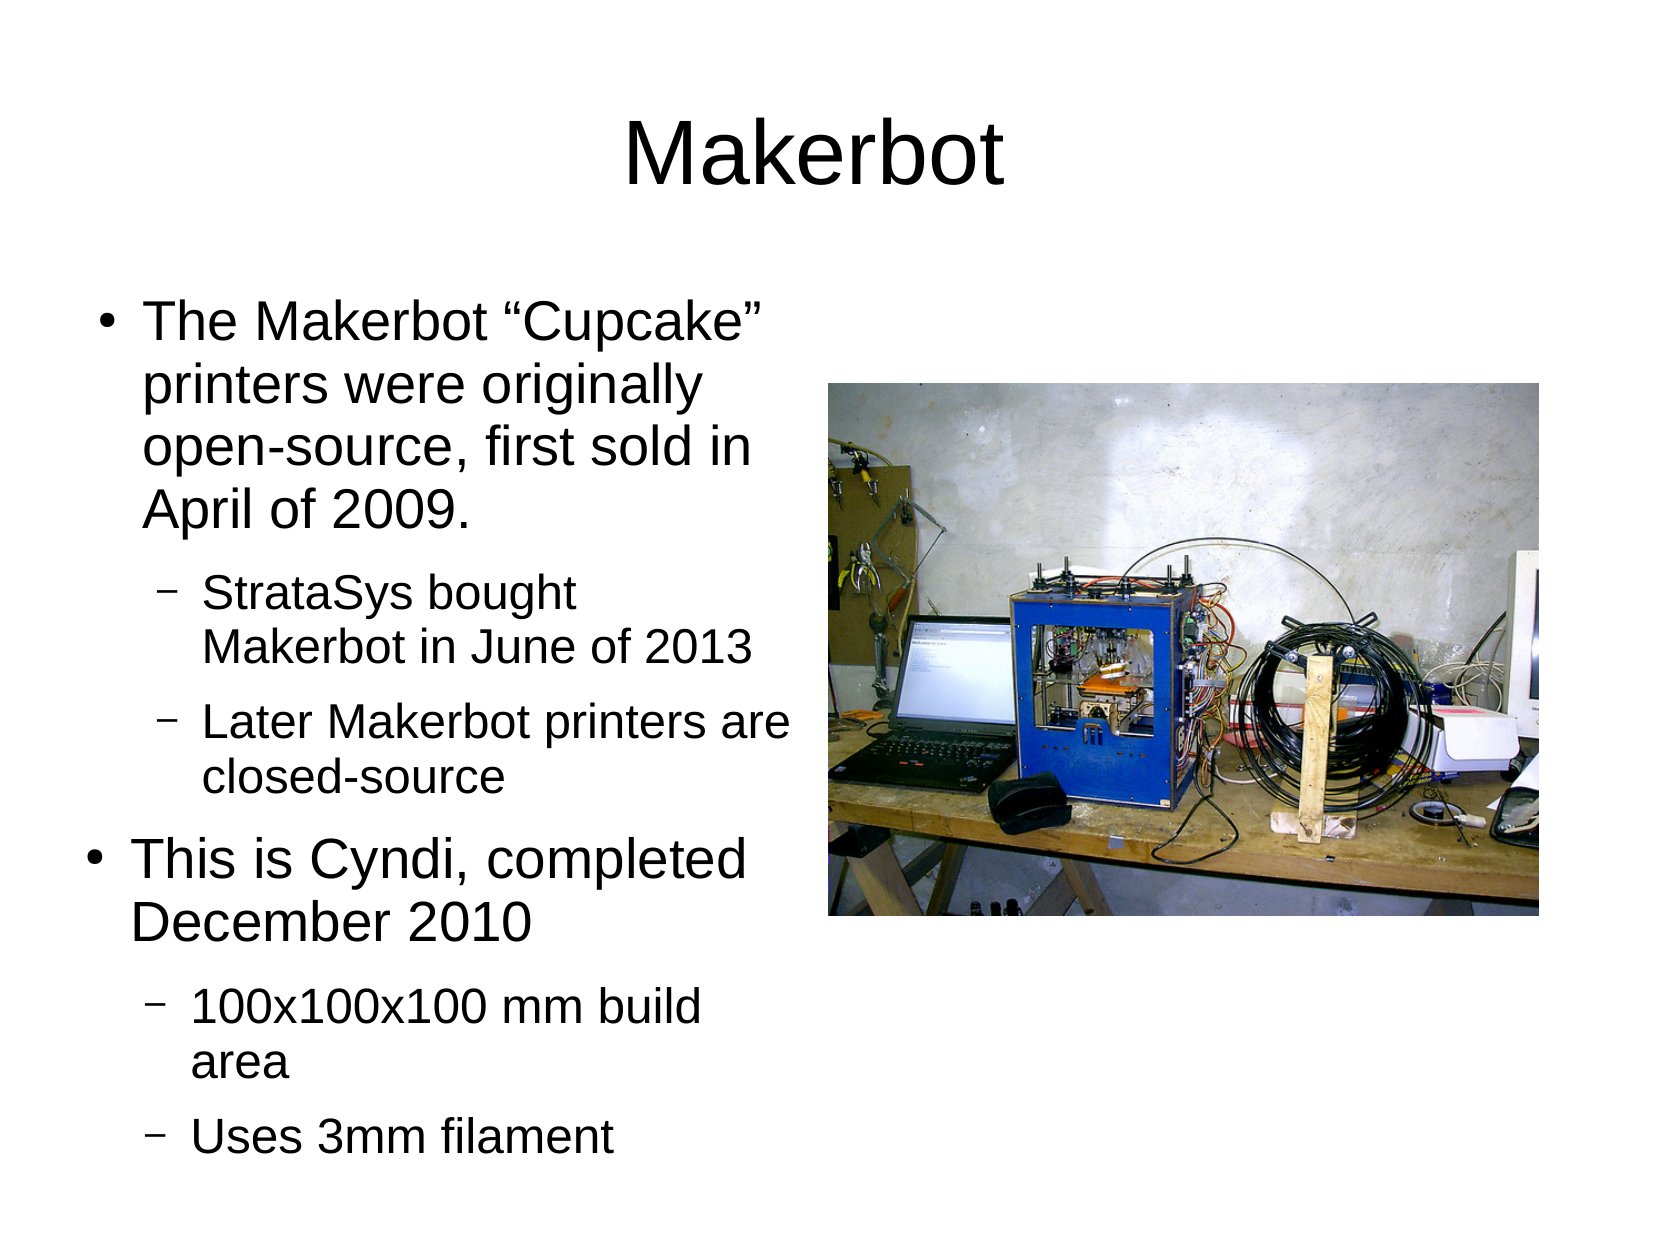

# Makerbot
The Makerbot “Cupcake” printers were originally open-source, first sold in April of 2009.
StrataSys bought Makerbot in June of 2013
Later Makerbot printers are closed-source
This is Cyndi, completed December 2010
100x100x100 mm build area
Uses 3mm filament